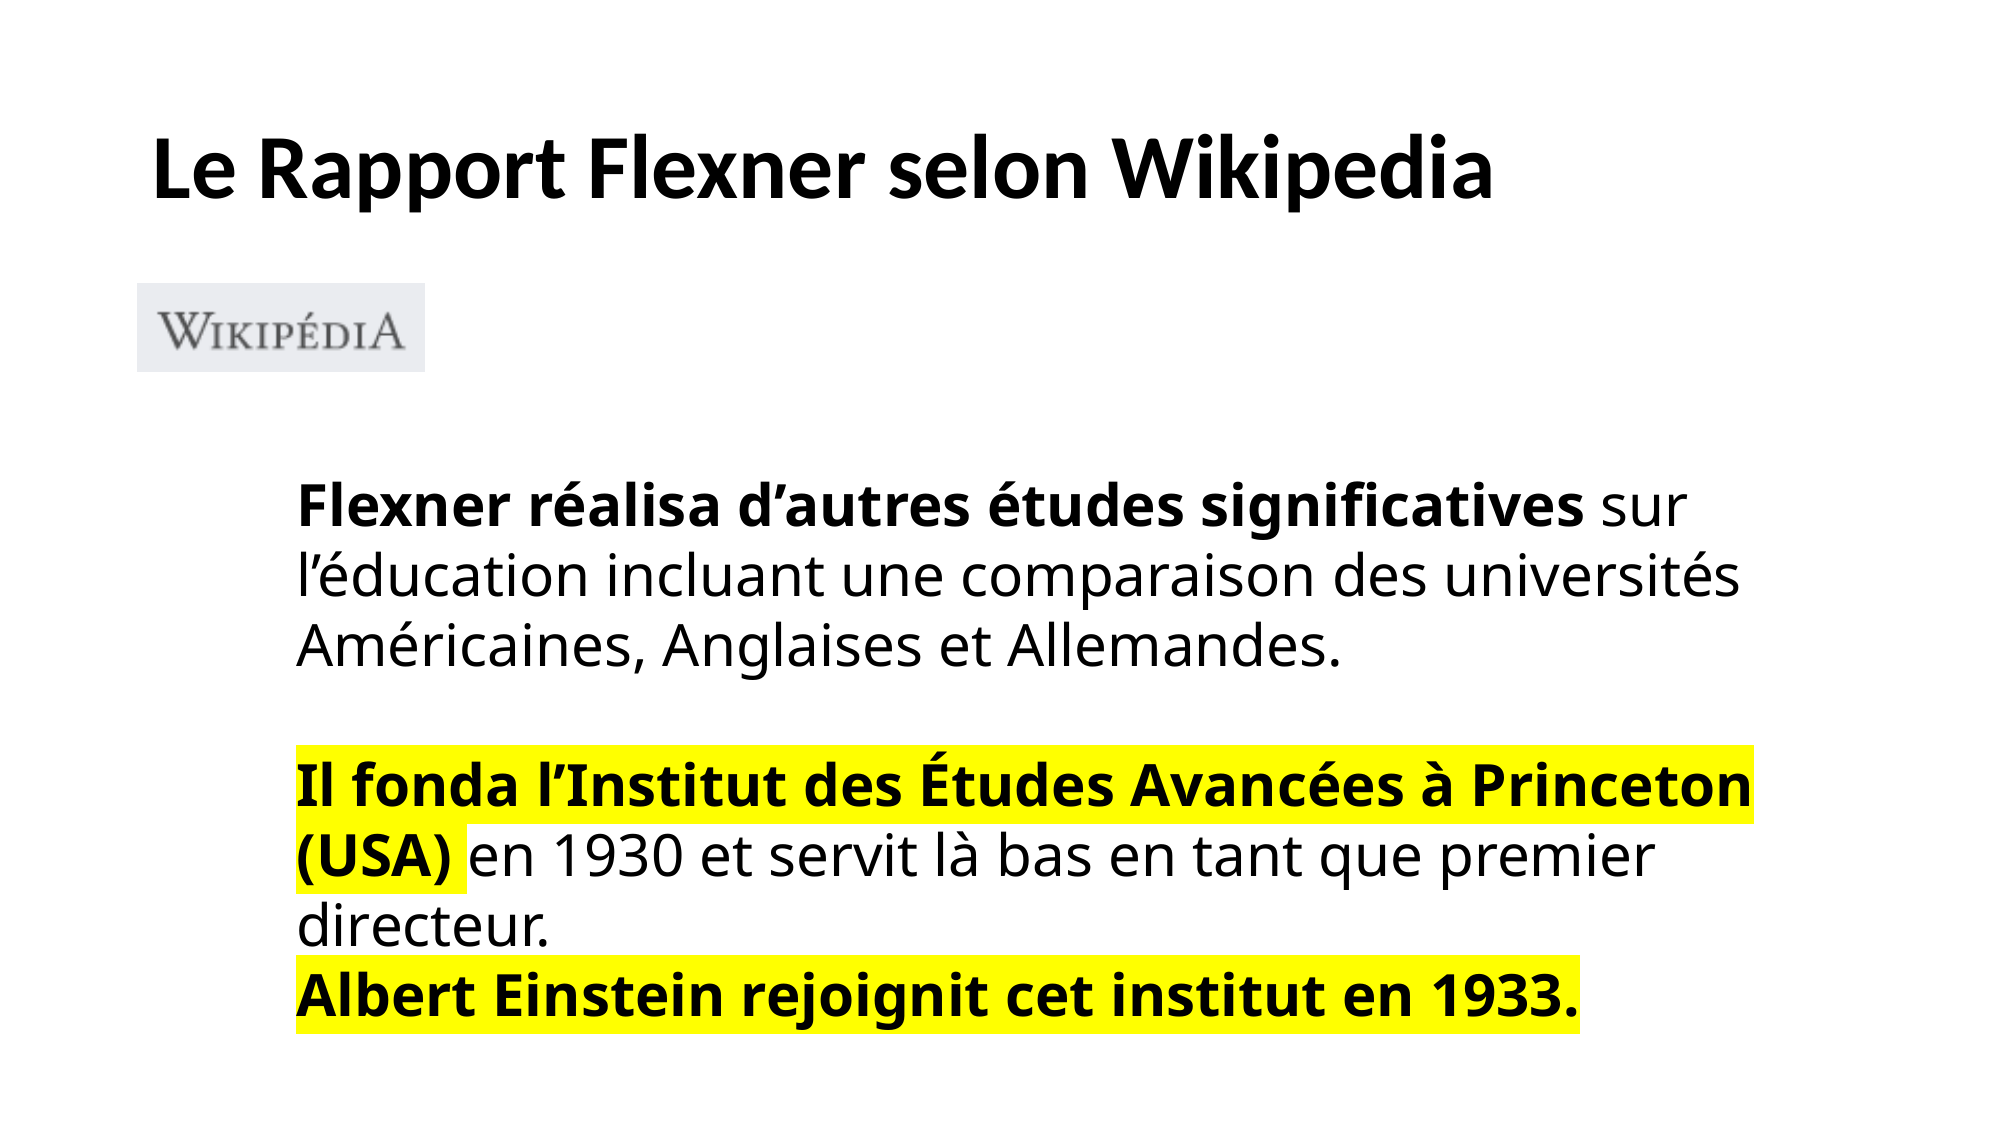

# Le Rapport Flexner selon Wikipedia
Flexner réalisa d’autres études significatives sur l’éducation incluant une comparaison des universités Américaines, Anglaises et Allemandes.
Il fonda l’Institut des Études Avancées à Princeton (USA) en 1930 et servit là bas en tant que premier directeur.
Albert Einstein rejoignit cet institut en 1933.